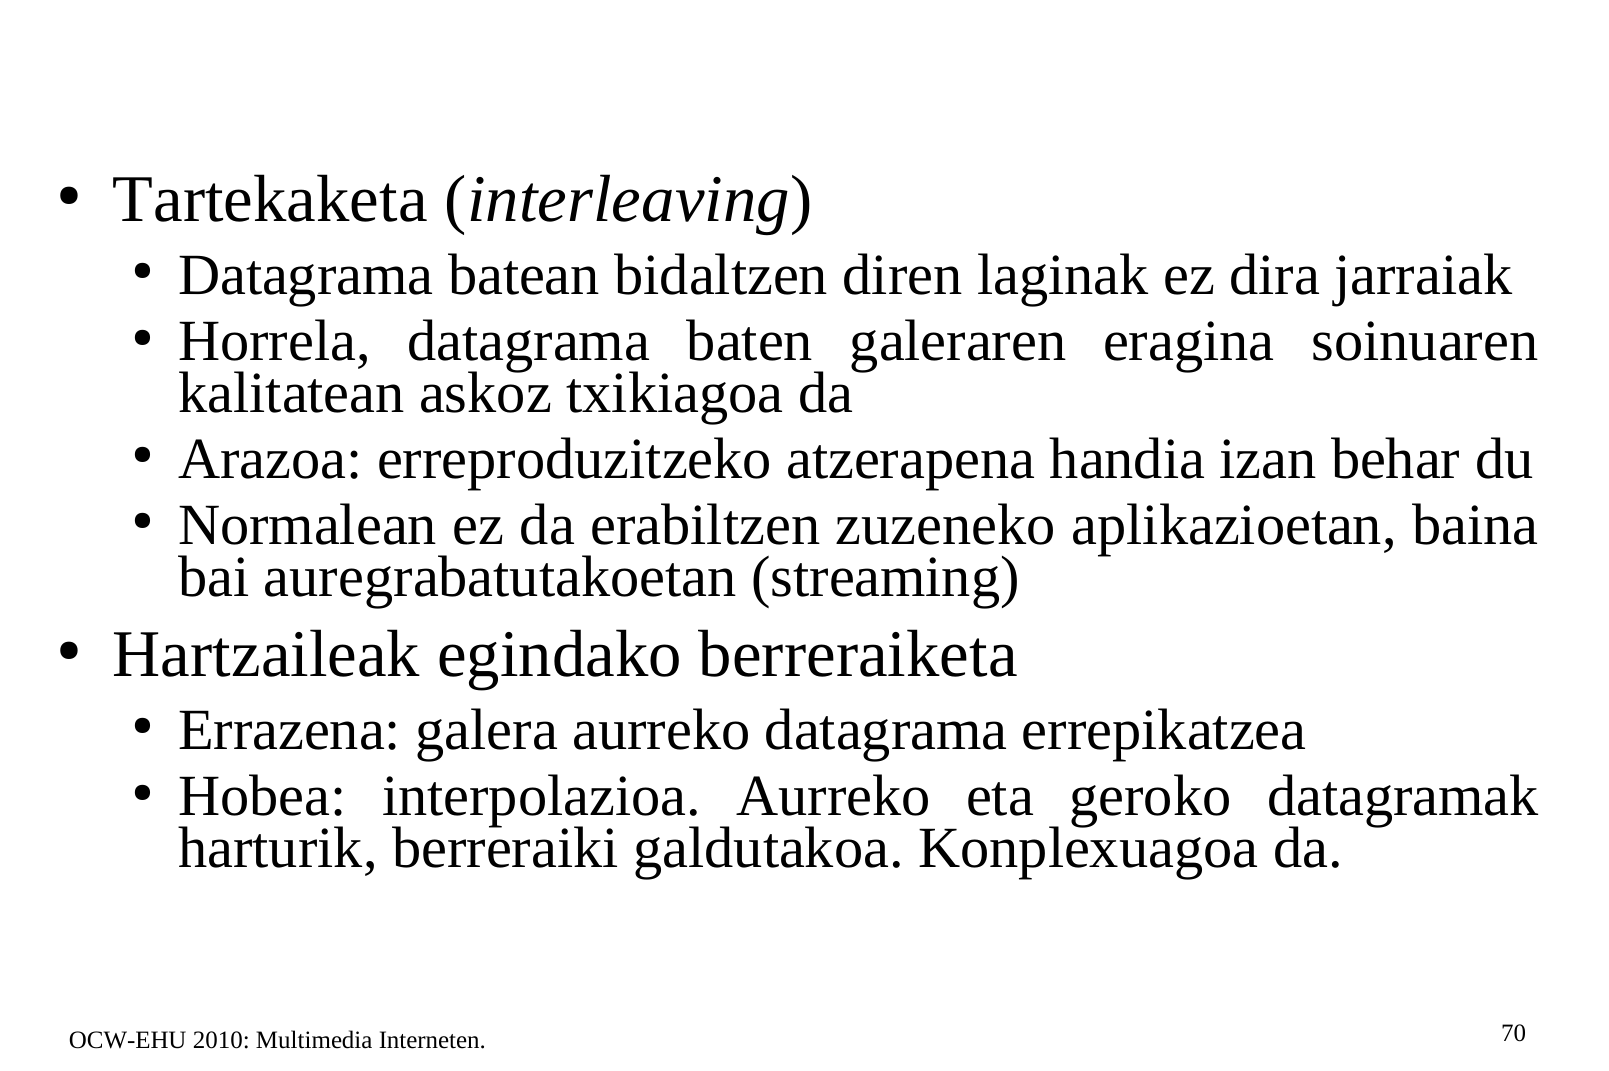

# Tartekaketa (interleaving)
Datagrama batean bidaltzen diren laginak ez dira jarraiak
Horrela, datagrama baten galeraren eragina soinuaren kalitatean askoz txikiagoa da
Arazoa: erreproduzitzeko atzerapena handia izan behar du
Normalean ez da erabiltzen zuzeneko aplikazioetan, baina bai auregrabatutakoetan (streaming)
Hartzaileak egindako berreraiketa
Errazena: galera aurreko datagrama errepikatzea
Hobea: interpolazioa. Aurreko eta geroko datagramak harturik, berreraiki galdutakoa. Konplexuagoa da.
70